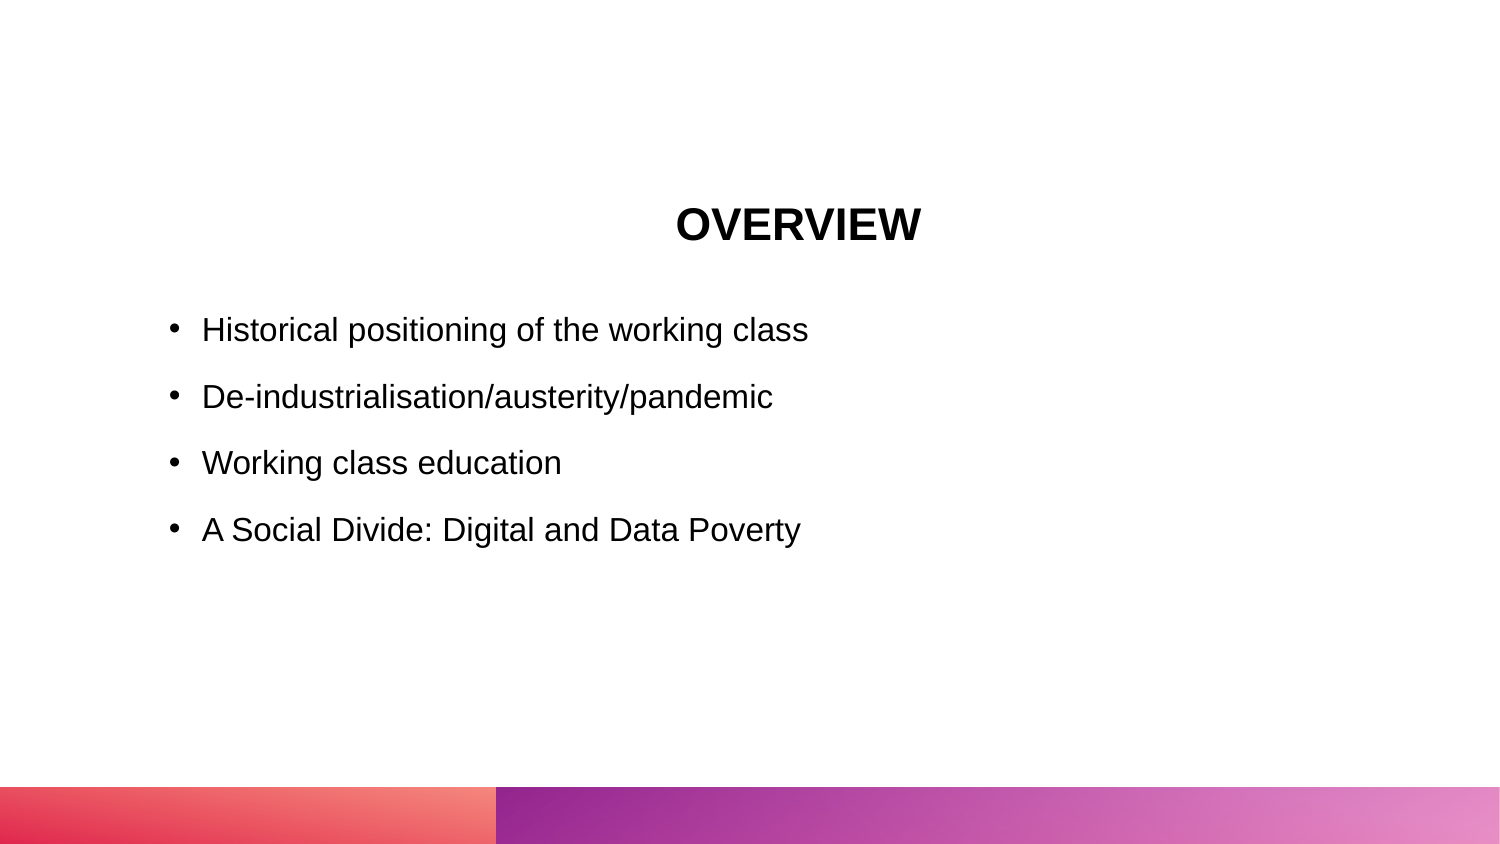

OVERVIEW
Historical positioning of the working class
De-industrialisation/austerity/pandemic
Working class education
A Social Divide: Digital and Data Poverty